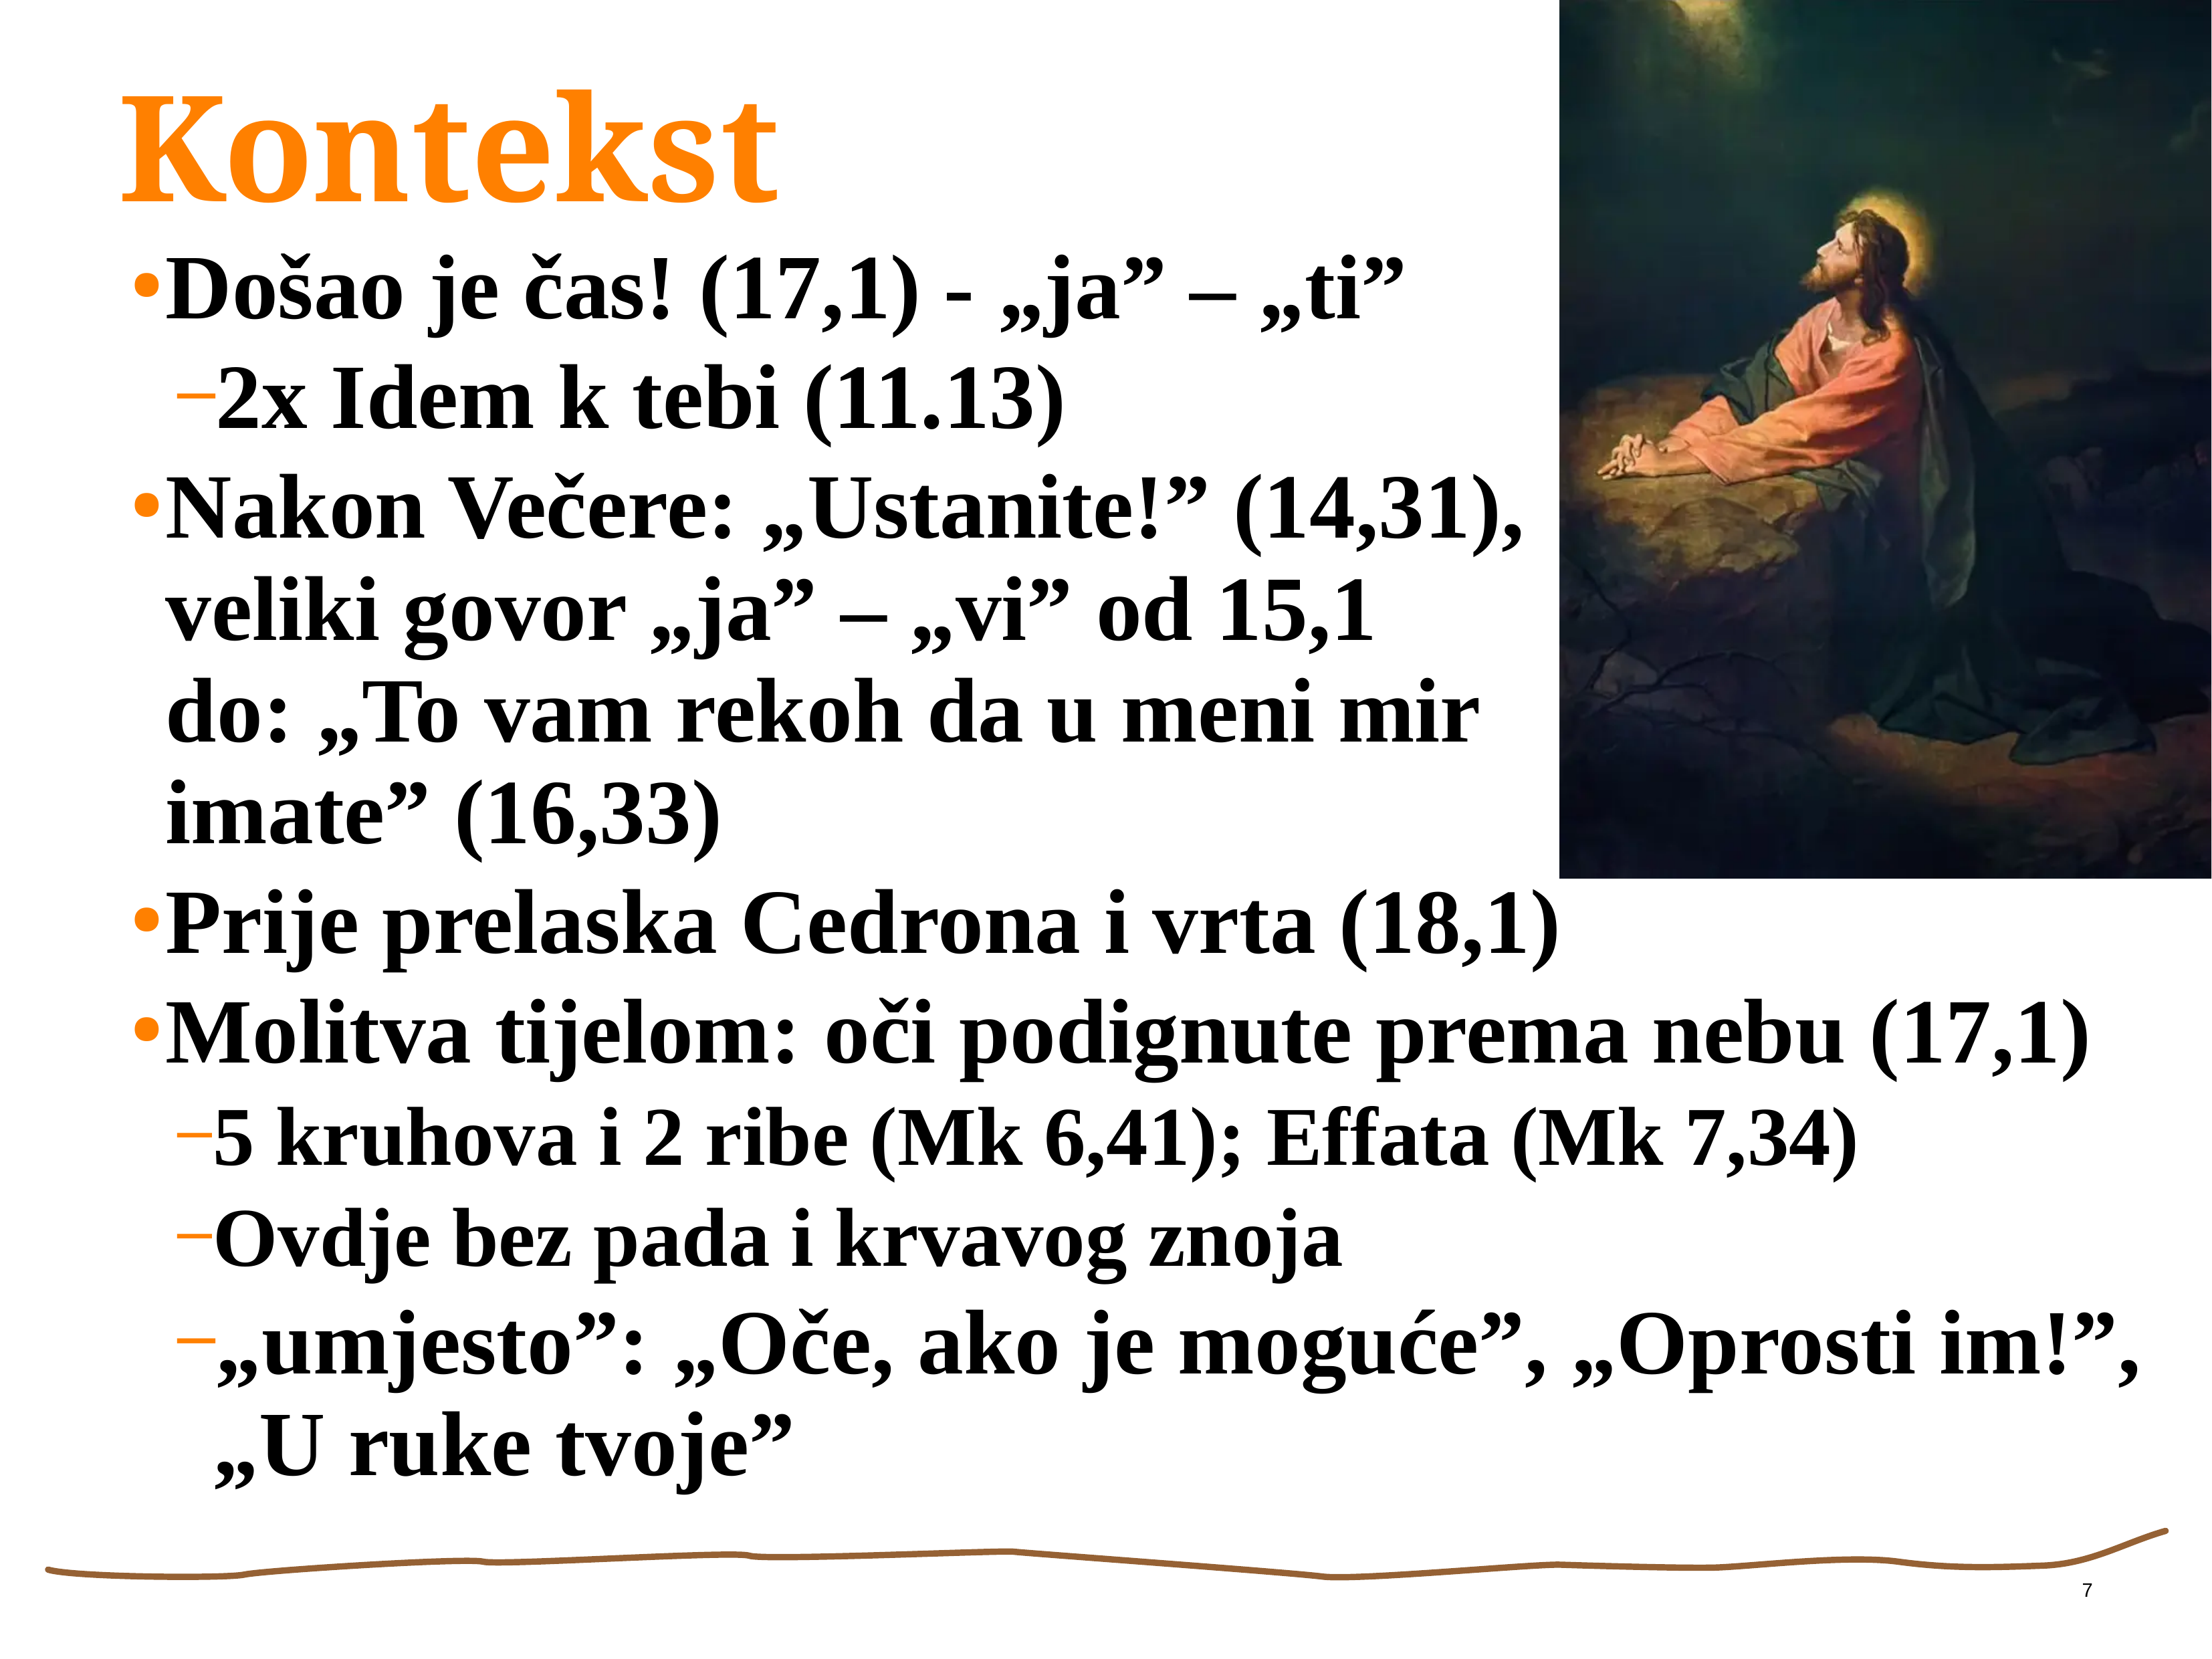

# Kontekst
Došao je čas! (17,1) - „ja” – „ti”
2x Idem k tebi (11.13)
Nakon Večere: „Ustanite!” (14,31),
veliki govor „ja” – „vi” od 15,1
do: „To vam rekoh da u meni mir
imate” (16,33)
Prije prelaska Cedrona i vrta (18,1)
Molitva tijelom: oči podignute prema nebu (17,1)
5 kruhova i 2 ribe (Mk 6,41); Effata (Mk 7,34)
Ovdje bez pada i krvavog znoja
„umjesto”: „Oče, ako je moguće”, „Oprosti im!”, „U ruke tvoje”
7